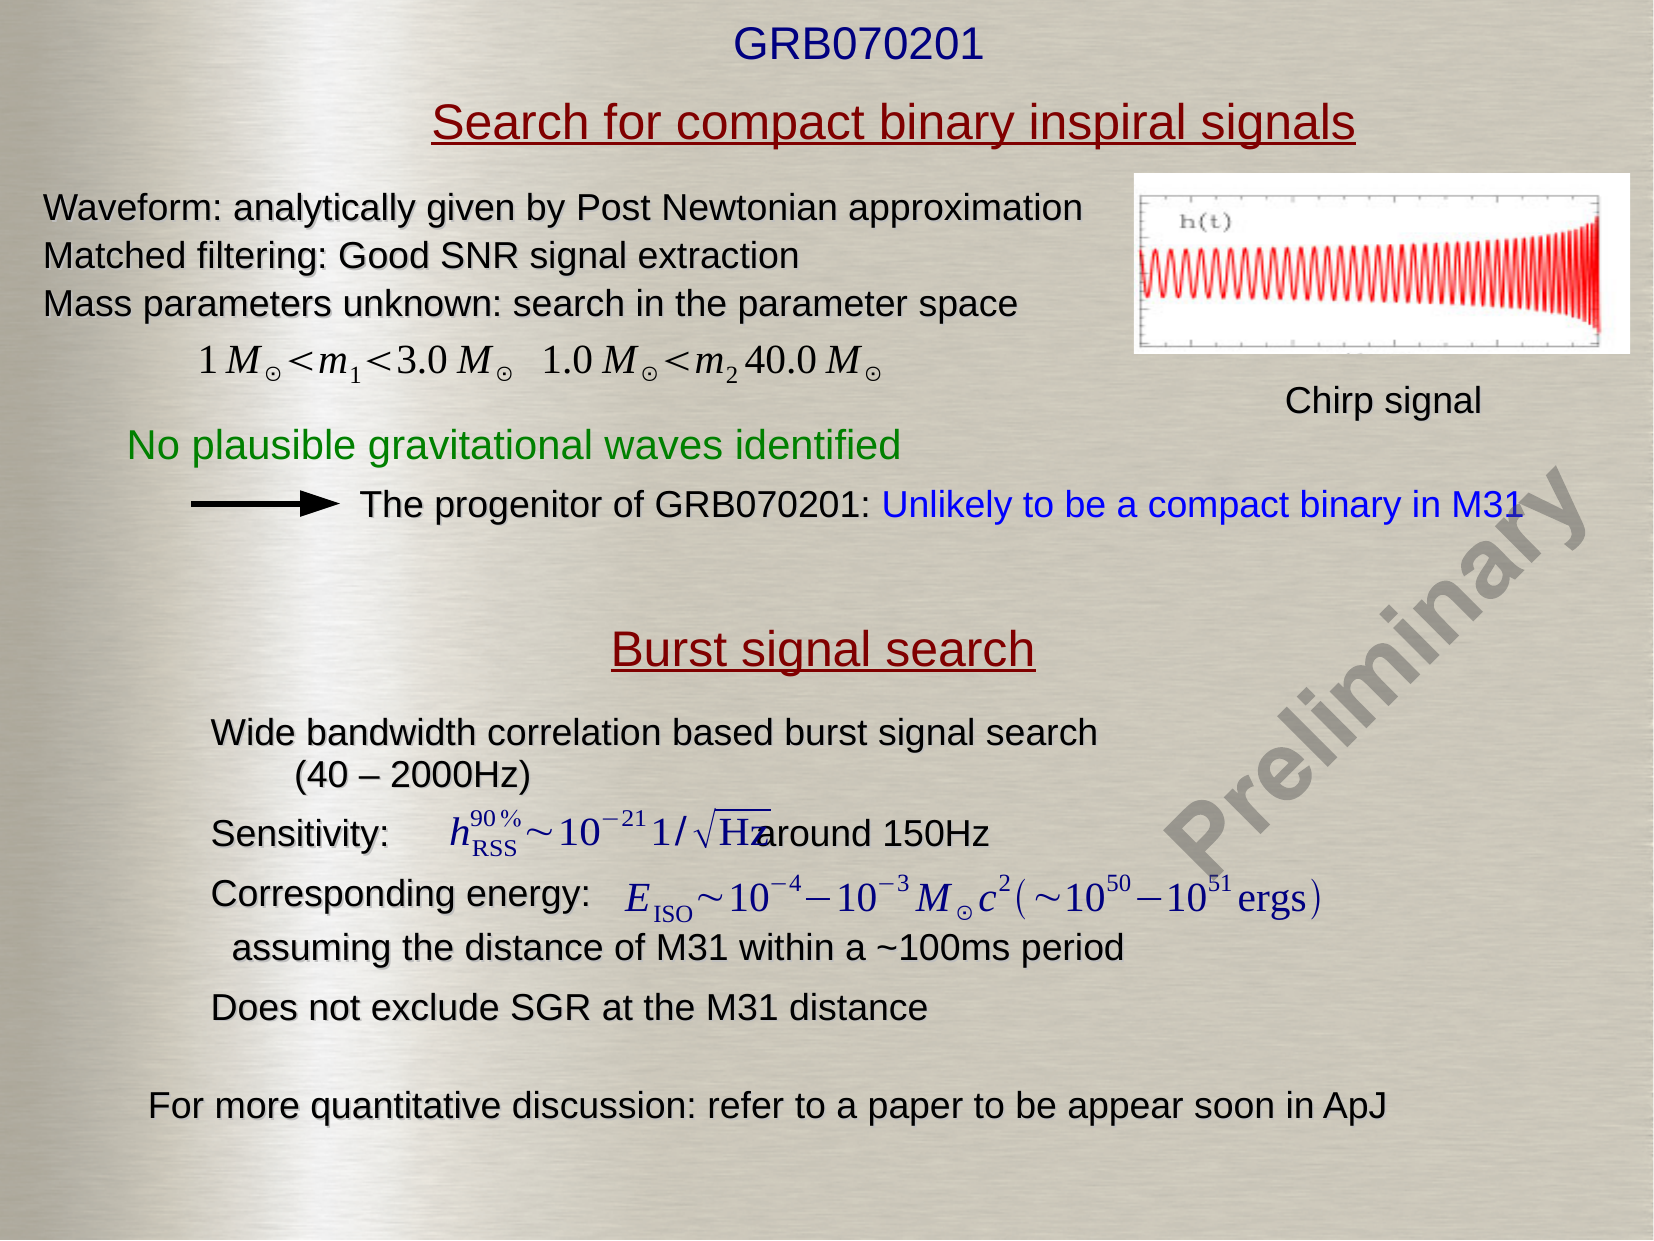

GRB070201
Search for compact binary inspiral signals
 Waveform: analytically given by Post Newtonian approximation
 Matched filtering: Good SNR signal extraction
 Mass parameters unknown: search in the parameter space
Chirp signal
No plausible gravitational waves identified
The progenitor of GRB070201: Unlikely to be a compact binary in M31
Burst signal search
 Wide bandwidth correlation based burst signal search
 (40 – 2000Hz)
 Sensitivity: around 150Hz
 Corresponding energy:
 assuming the distance of M31 within a ~100ms period
 Does not exclude SGR at the M31 distance
For more quantitative discussion: refer to a paper to be appear soon in ApJ